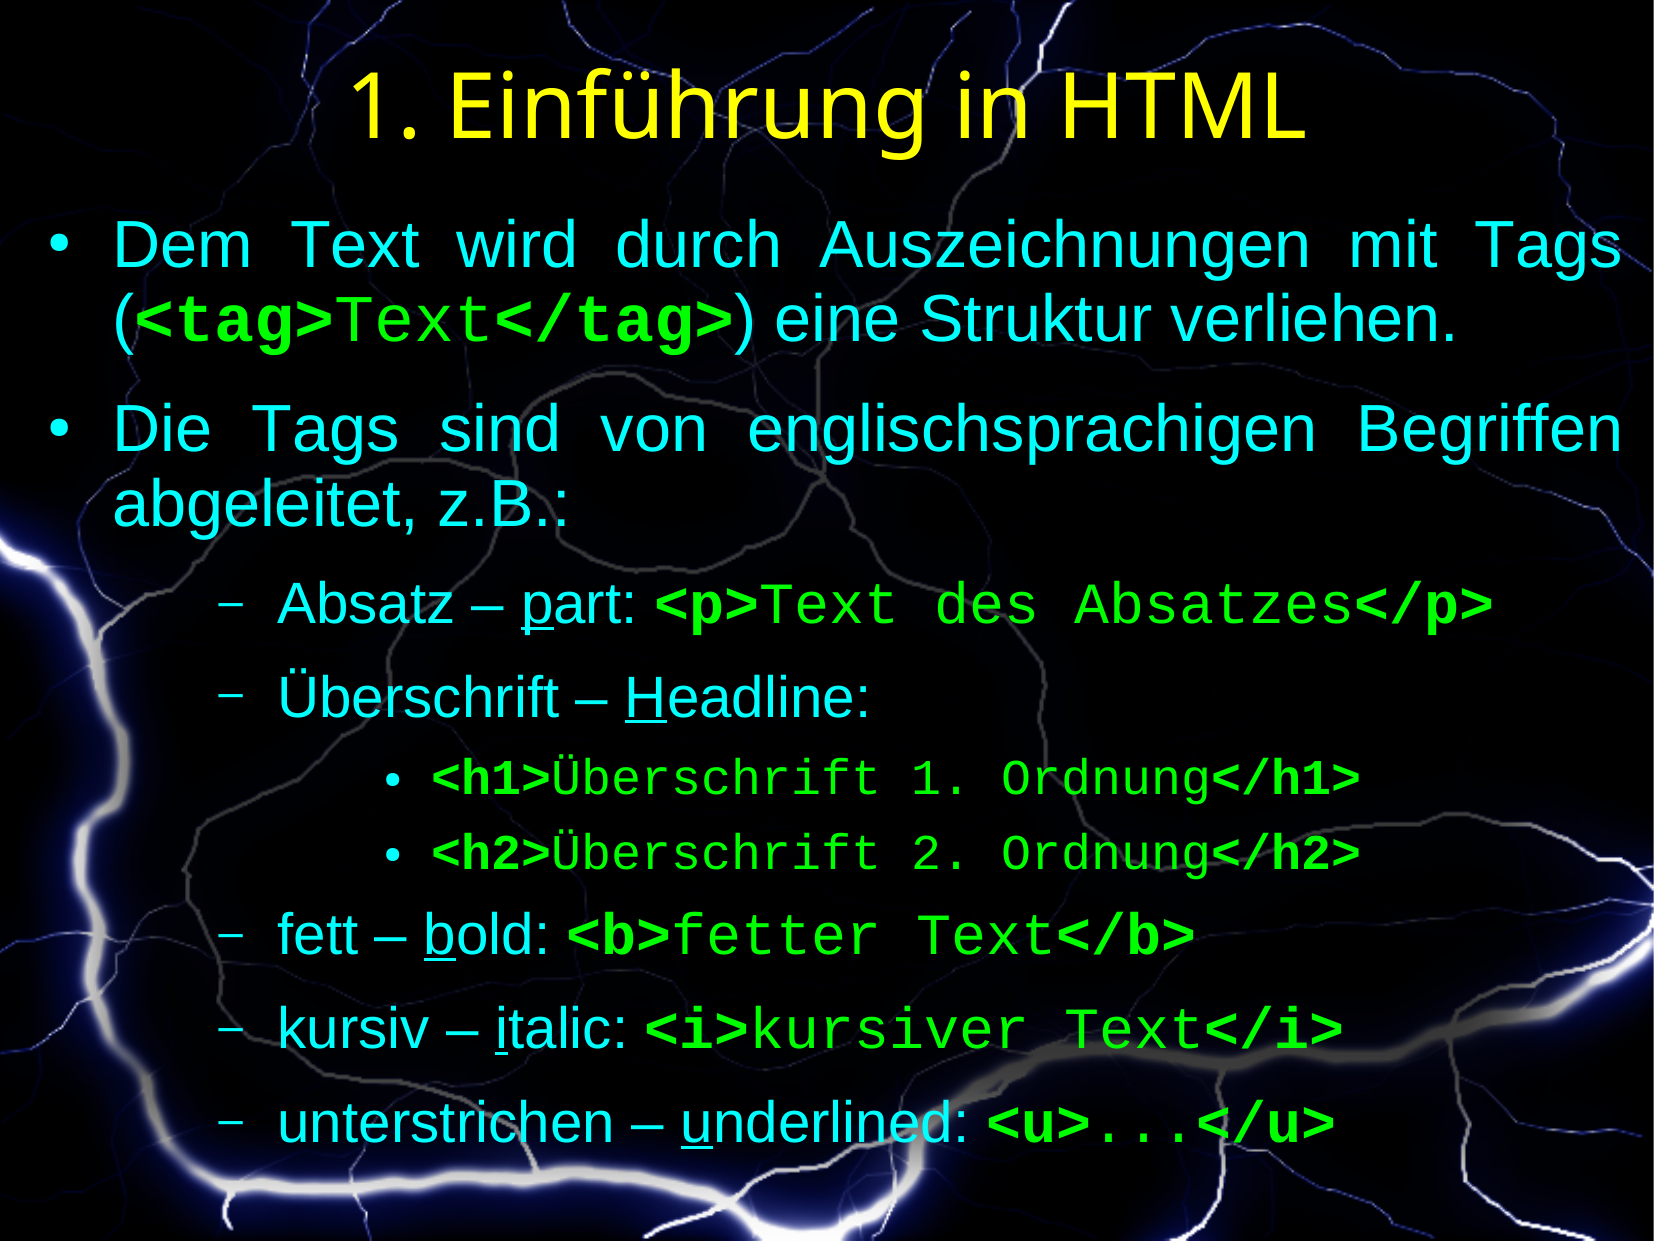

# 1. Einführung in HTML
Dem Text wird durch Auszeichnungen mit Tags (<tag>Text</tag>) eine Struktur verliehen.
Die Tags sind von englischsprachigen Begriffen abgeleitet, z.B.:
Absatz – part: <p>Text des Absatzes</p>
Überschrift – Headline:
<h1>Überschrift 1. Ordnung</h1>
<h2>Überschrift 2. Ordnung</h2>
fett – bold: <b>fetter Text</b>
kursiv – italic: <i>kursiver Text</i>
unterstrichen – underlined: <u>...</u>